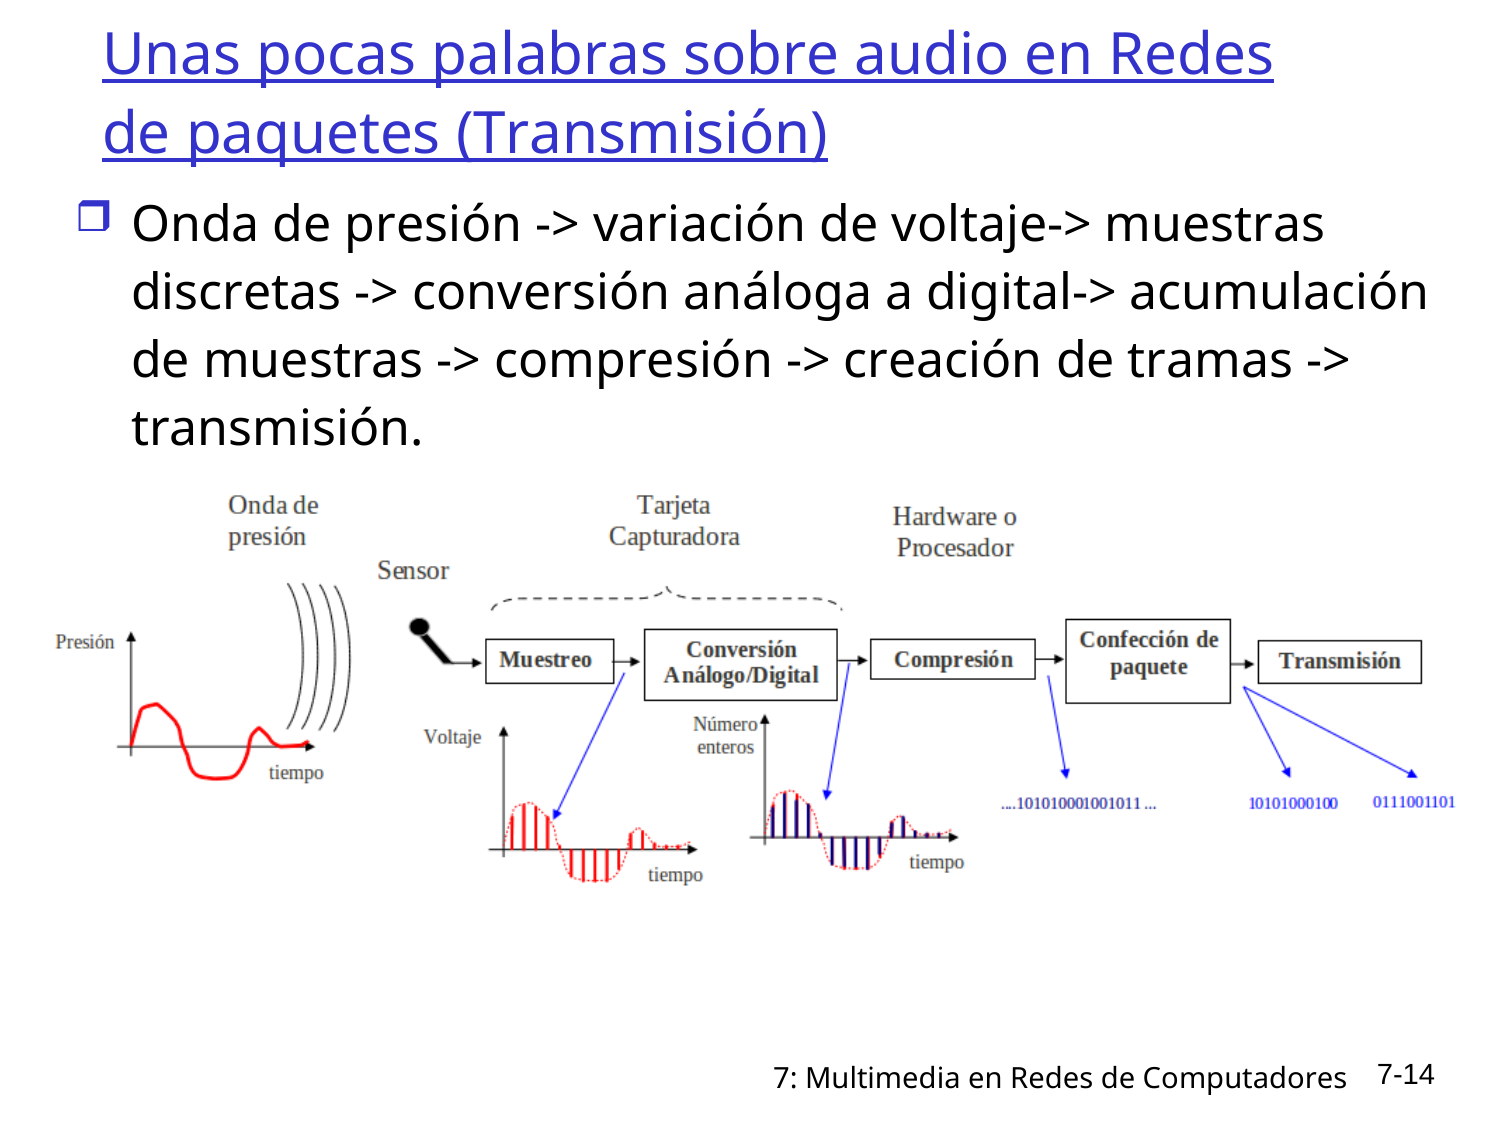

# Unas pocas palabras sobre audio en Redes de paquetes (Transmisión)
Onda de presión -> variación de voltaje-> muestras discretas -> conversión análoga a digital-> acumulación de muestras -> compresión -> creación de tramas -> transmisión.
14